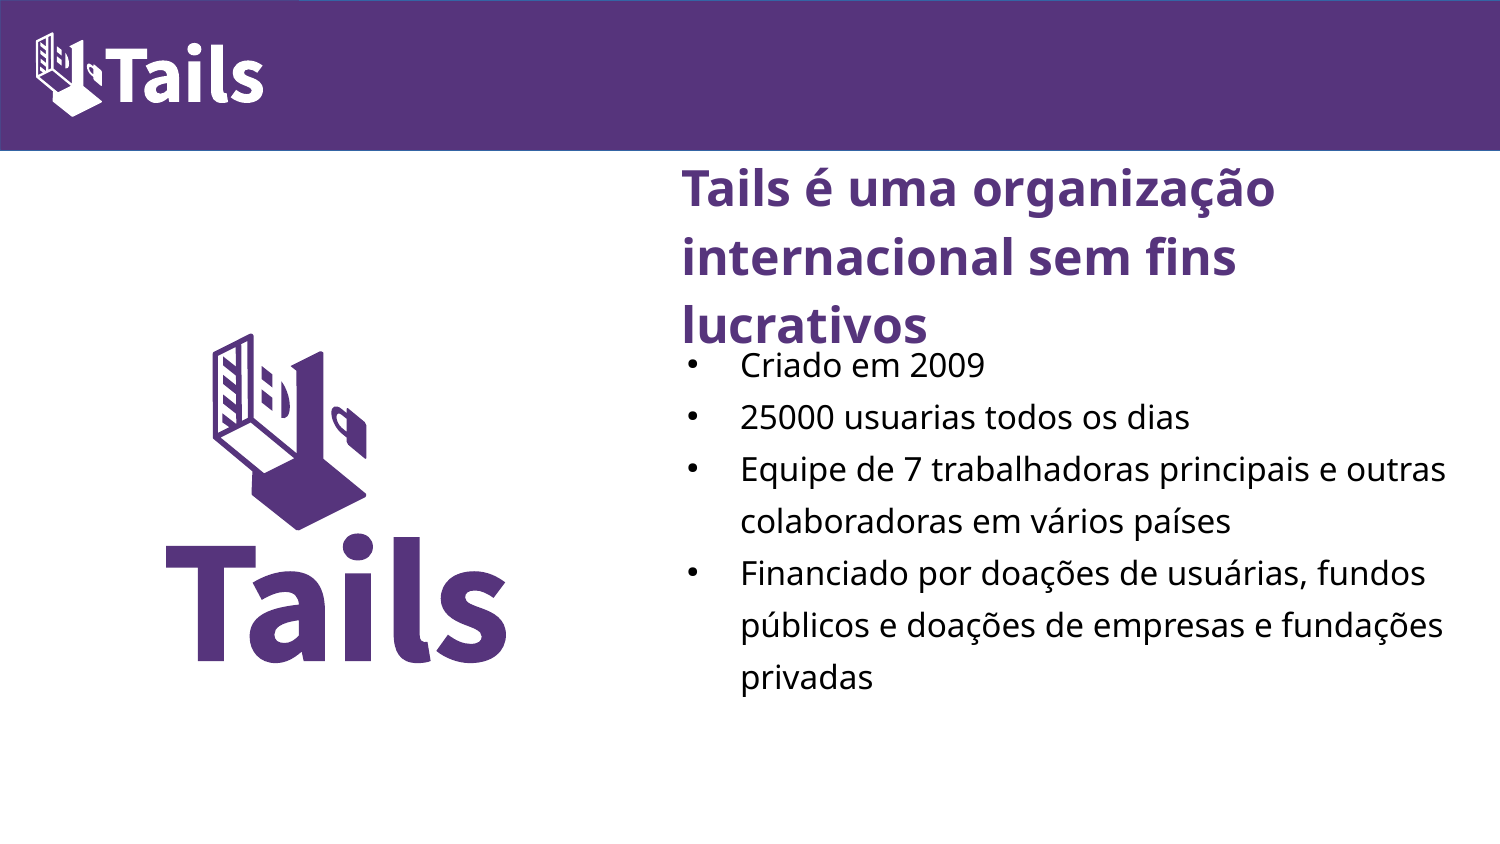

# Tails é uma organização internacional sem fins lucrativos
Criado em 2009
25000 usuarias todos os dias
Equipe de 7 trabalhadoras principais e outras colaboradoras em vários países
Financiado por doações de usuárias, fundos públicos e doações de empresas e fundações privadas